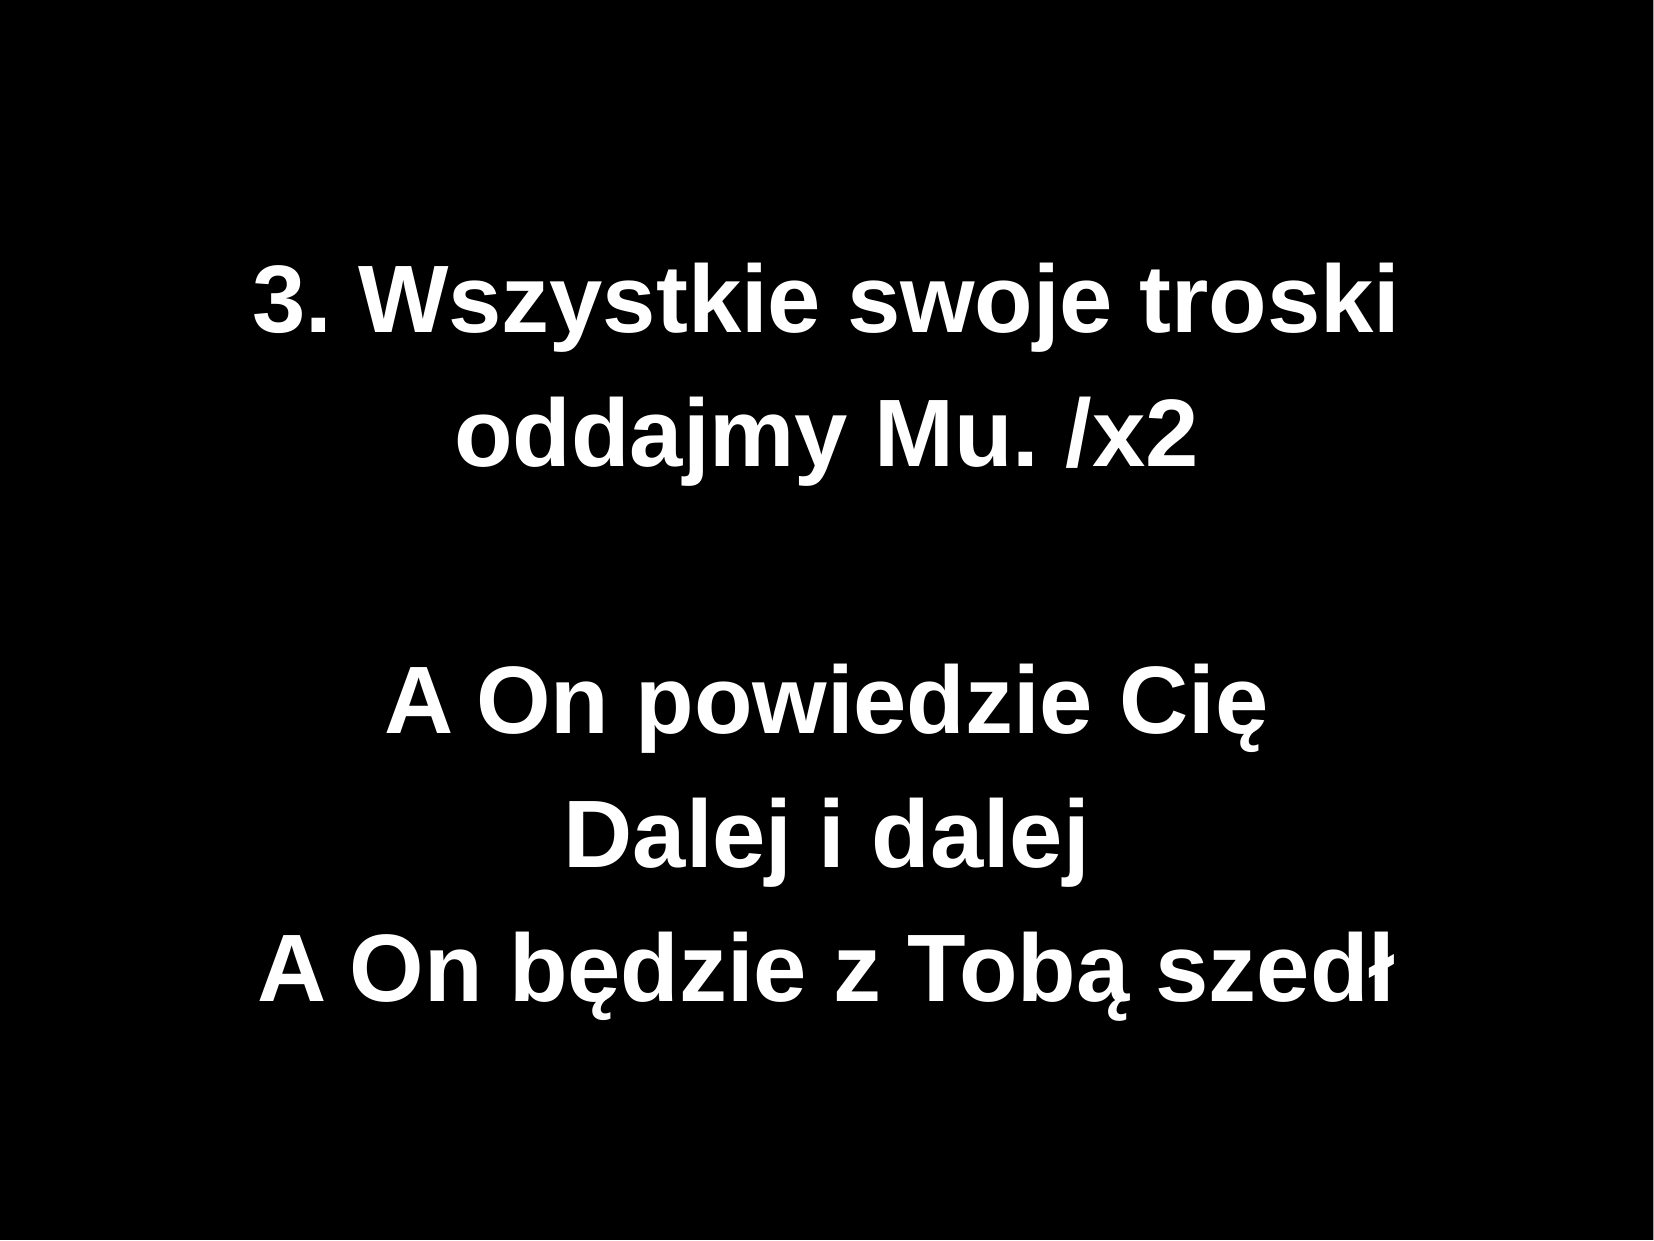

# 3. Wszystkie swoje troski
oddajmy Mu. /x2
A On powiedzie Cię
Dalej i dalej
A On będzie z Tobą szedł